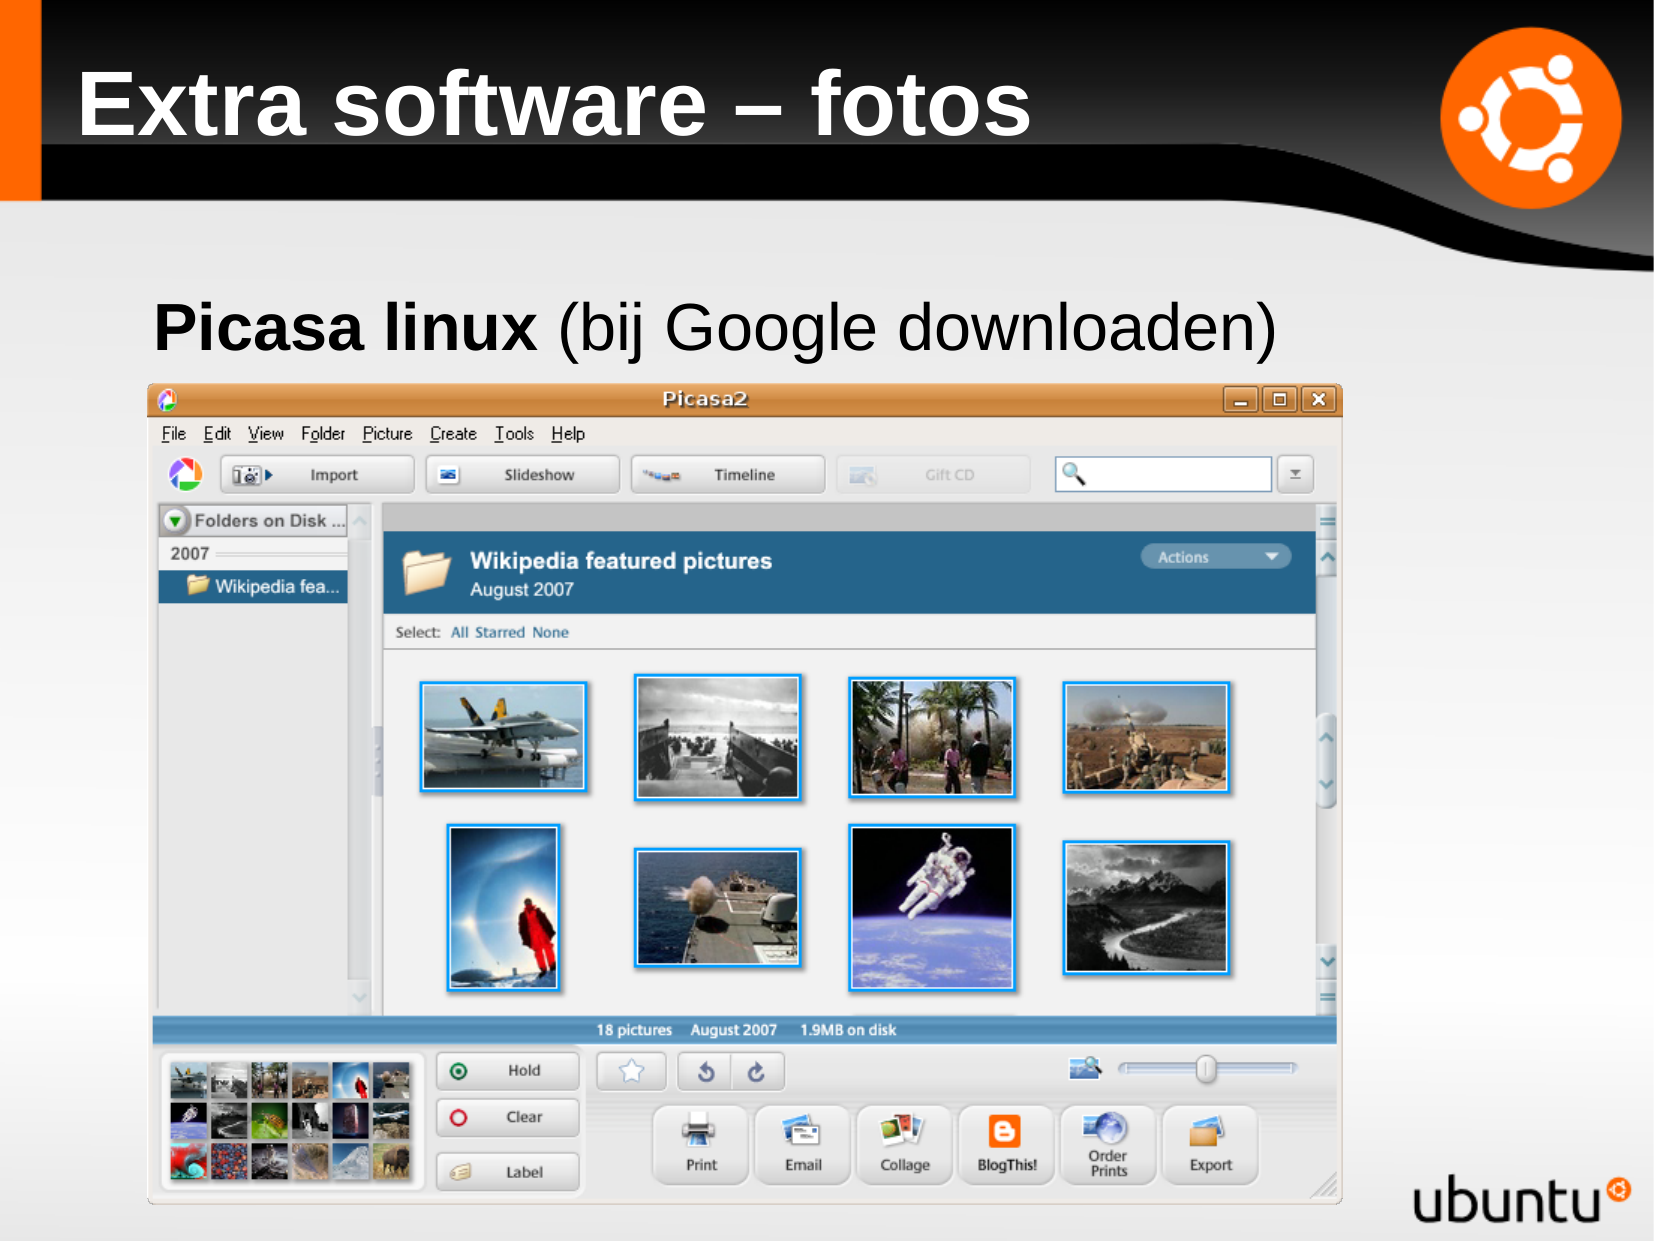

# Extra software – fotos
Picasa linux (bij Google downloaden)